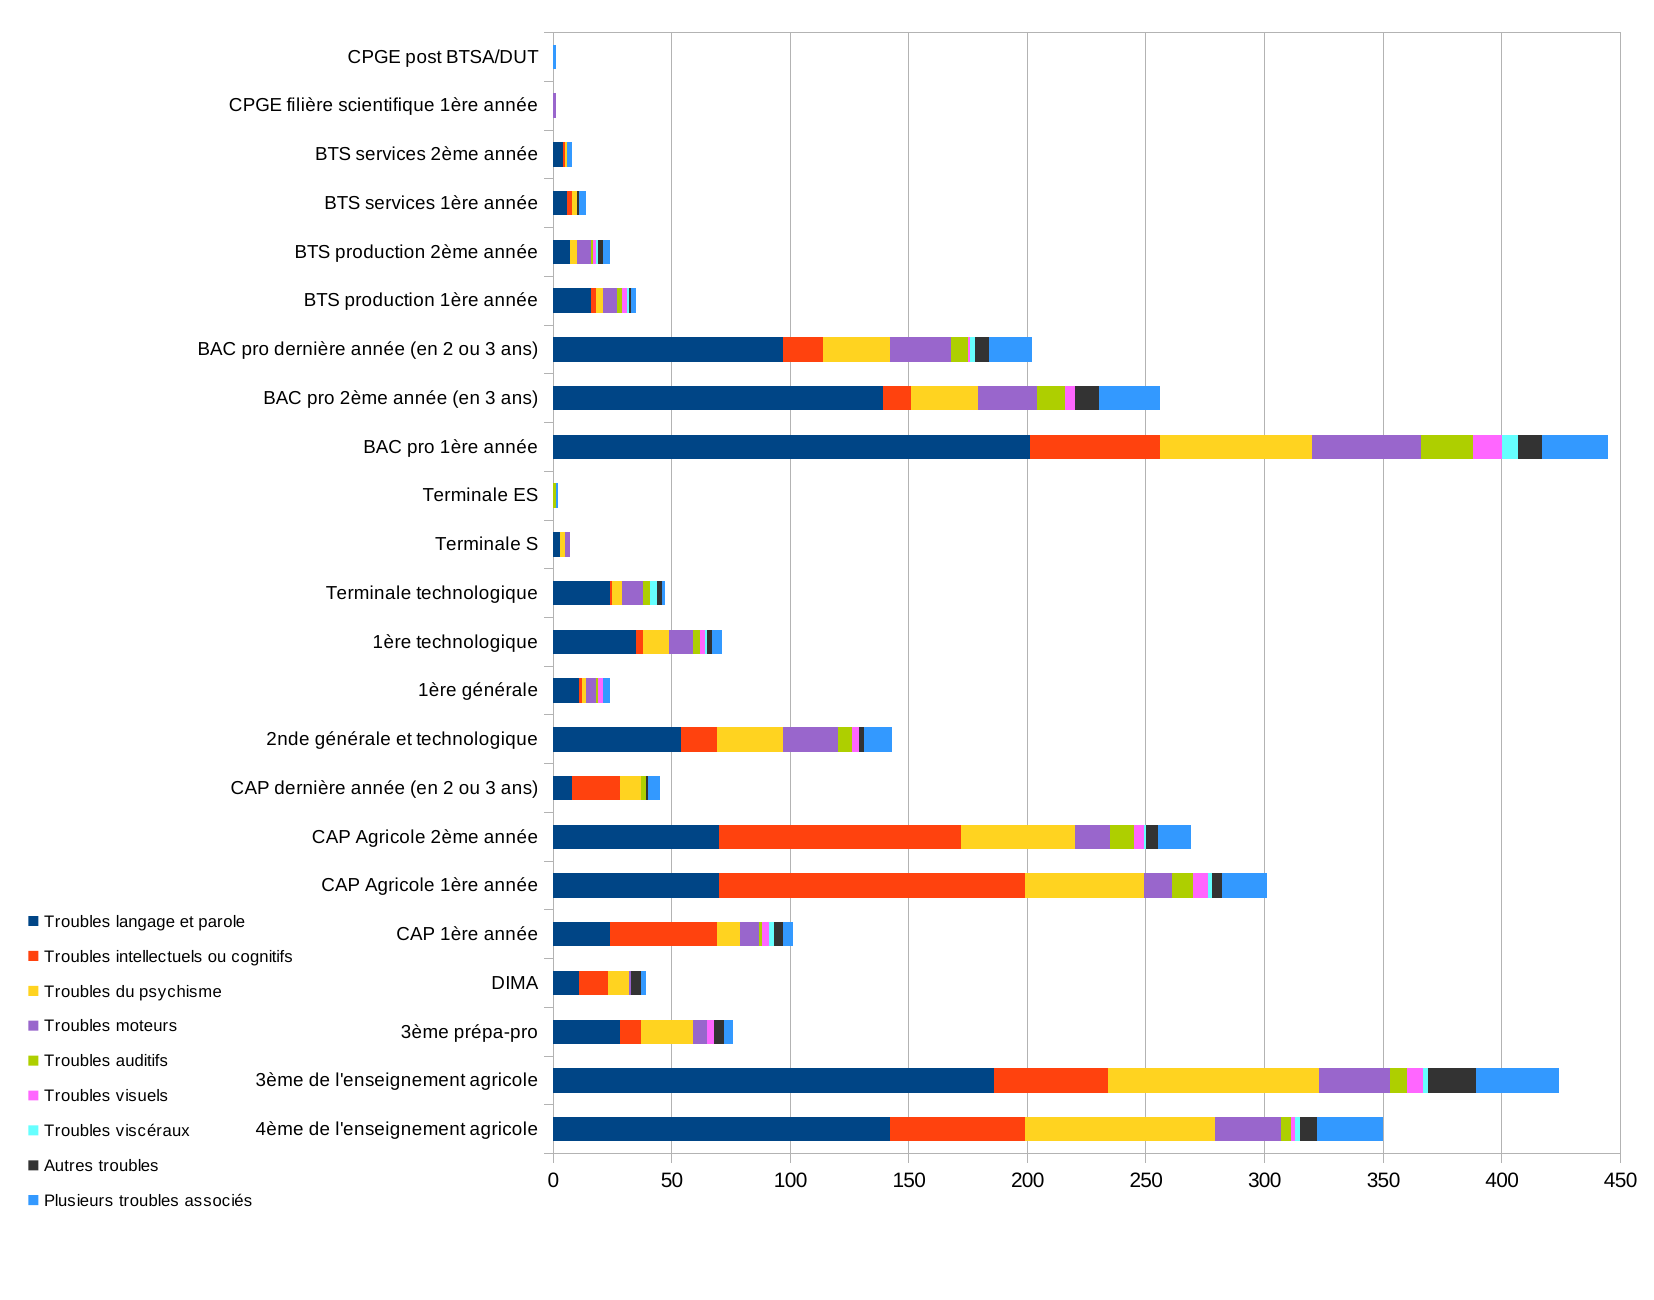

### Chart
| Category | Troubles langage et parole | Troubles intellectuels ou cognitifs | Troubles du psychisme | Troubles moteurs | Troubles auditifs | Troubles visuels | Troubles viscéraux | Autres troubles | Plusieurs troubles associés |
|---|---|---|---|---|---|---|---|---|---|
| 4ème de l'enseignement agricole | 142.0 | 57.0 | 80.0 | 28.0 | 4.0 | 2.0 | 2.0 | 7.0 | 28.0 |
| 3ème de l'enseignement agricole | 186.0 | 48.0 | 89.0 | 30.0 | 7.0 | 7.0 | 2.0 | 20.0 | 35.0 |
| 3ème prépa-pro | 28.0 | 9.0 | 22.0 | 6.0 | None | 3.0 | None | 4.0 | 4.0 |
| DIMA | 11.0 | 12.0 | 9.0 | 1.0 | None | None | None | 4.0 | 2.0 |
| CAP 1ère année | 24.0 | 45.0 | 10.0 | 8.0 | 1.0 | 3.0 | 2.0 | 4.0 | 4.0 |
| CAP Agricole 1ère année | 70.0 | 129.0 | 50.0 | 12.0 | 9.0 | 6.0 | 2.0 | 4.0 | 19.0 |
| CAP Agricole 2ème année | 70.0 | 102.0 | 48.0 | 15.0 | 10.0 | 4.0 | 1.0 | 5.0 | 14.0 |
| CAP dernière année (en 2 ou 3 ans) | 8.0 | 20.0 | 9.0 | None | 2.0 | None | None | 1.0 | 5.0 |
| 2nde générale et technologique | 54.0 | 15.0 | 28.0 | 23.0 | 6.0 | 3.0 | None | 2.0 | 12.0 |
| 1ère générale | 11.0 | 1.0 | 2.0 | 4.0 | 1.0 | 2.0 | None | None | 3.0 |
| 1ère technologique | 35.0 | 3.0 | 11.0 | 10.0 | 3.0 | 2.0 | 1.0 | 2.0 | 4.0 |
| Terminale technologique | 24.0 | 1.0 | 4.0 | 9.0 | 3.0 | None | 3.0 | 2.0 | 1.0 |
| Terminale S | 3.0 | None | 2.0 | 2.0 | None | None | None | None | None |
| Terminale ES | None | None | None | None | 1.0 | None | None | None | 1.0 |
| BAC pro 1ère année | 201.0 | 55.0 | 64.0 | 46.0 | 22.0 | 12.0 | 7.0 | 10.0 | 28.0 |
| BAC pro 2ème année (en 3 ans) | 139.0 | 12.0 | 28.0 | 25.0 | 12.0 | 4.0 | None | 10.0 | 26.0 |
| BAC pro dernière année (en 2 ou 3 ans) | 97.0 | 17.0 | 28.0 | 26.0 | 7.0 | 1.0 | 2.0 | 6.0 | 18.0 |
| BTS production 1ère année | 16.0 | 2.0 | 3.0 | 6.0 | 2.0 | 2.0 | 1.0 | 1.0 | 2.0 |
| BTS production 2ème année | 7.0 | None | 3.0 | 6.0 | 1.0 | 1.0 | 1.0 | 2.0 | 3.0 |
| BTS services 1ère année | 6.0 | 2.0 | 2.0 | None | None | None | None | 1.0 | 3.0 |
| BTS services 2ème année | 4.0 | 1.0 | 1.0 | None | None | None | None | None | 2.0 |
| CPGE filière scientifique 1ère année | None | None | None | 1.0 | None | None | None | None | None |
| CPGE post BTSA/DUT | None | None | None | None | None | None | None | None | 1.0 |